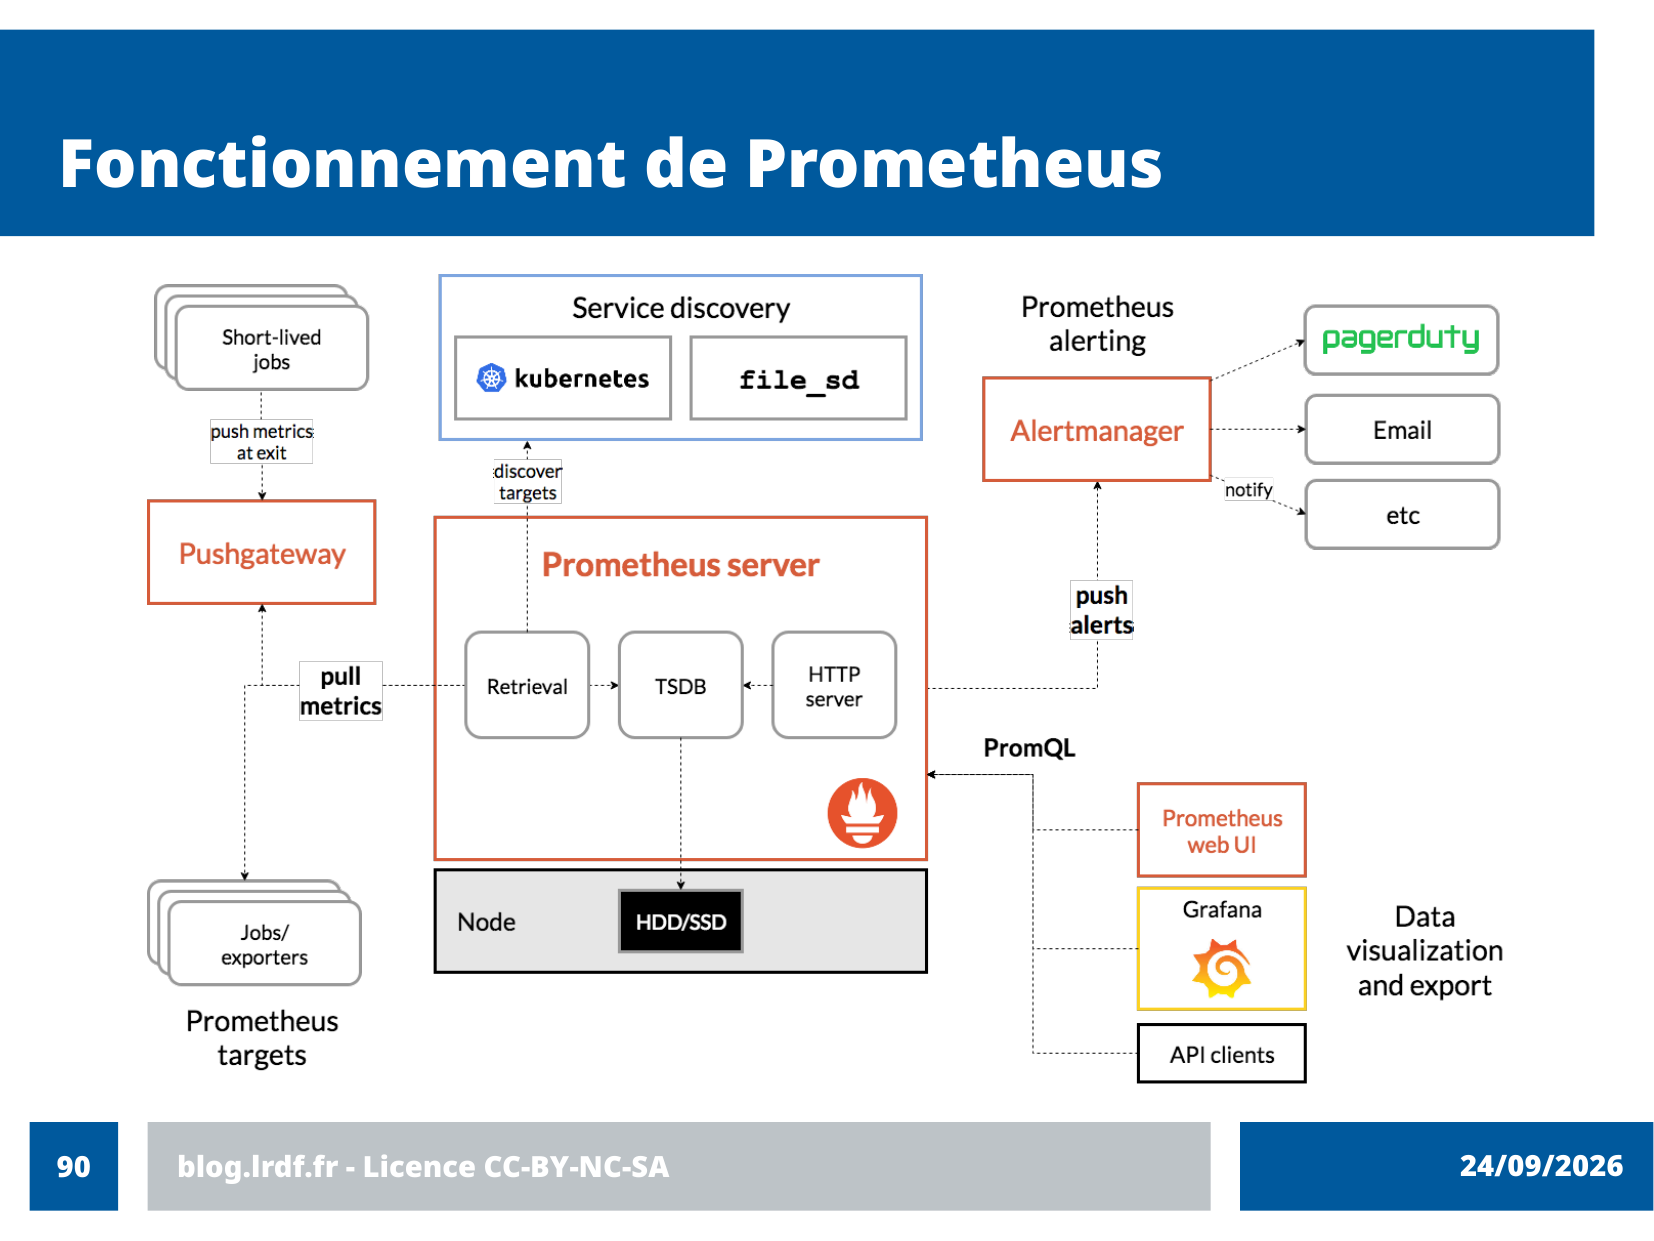

# Fonctionnement de Prometheus
90
blog.lrdf.fr - Licence CC-BY-NC-SA